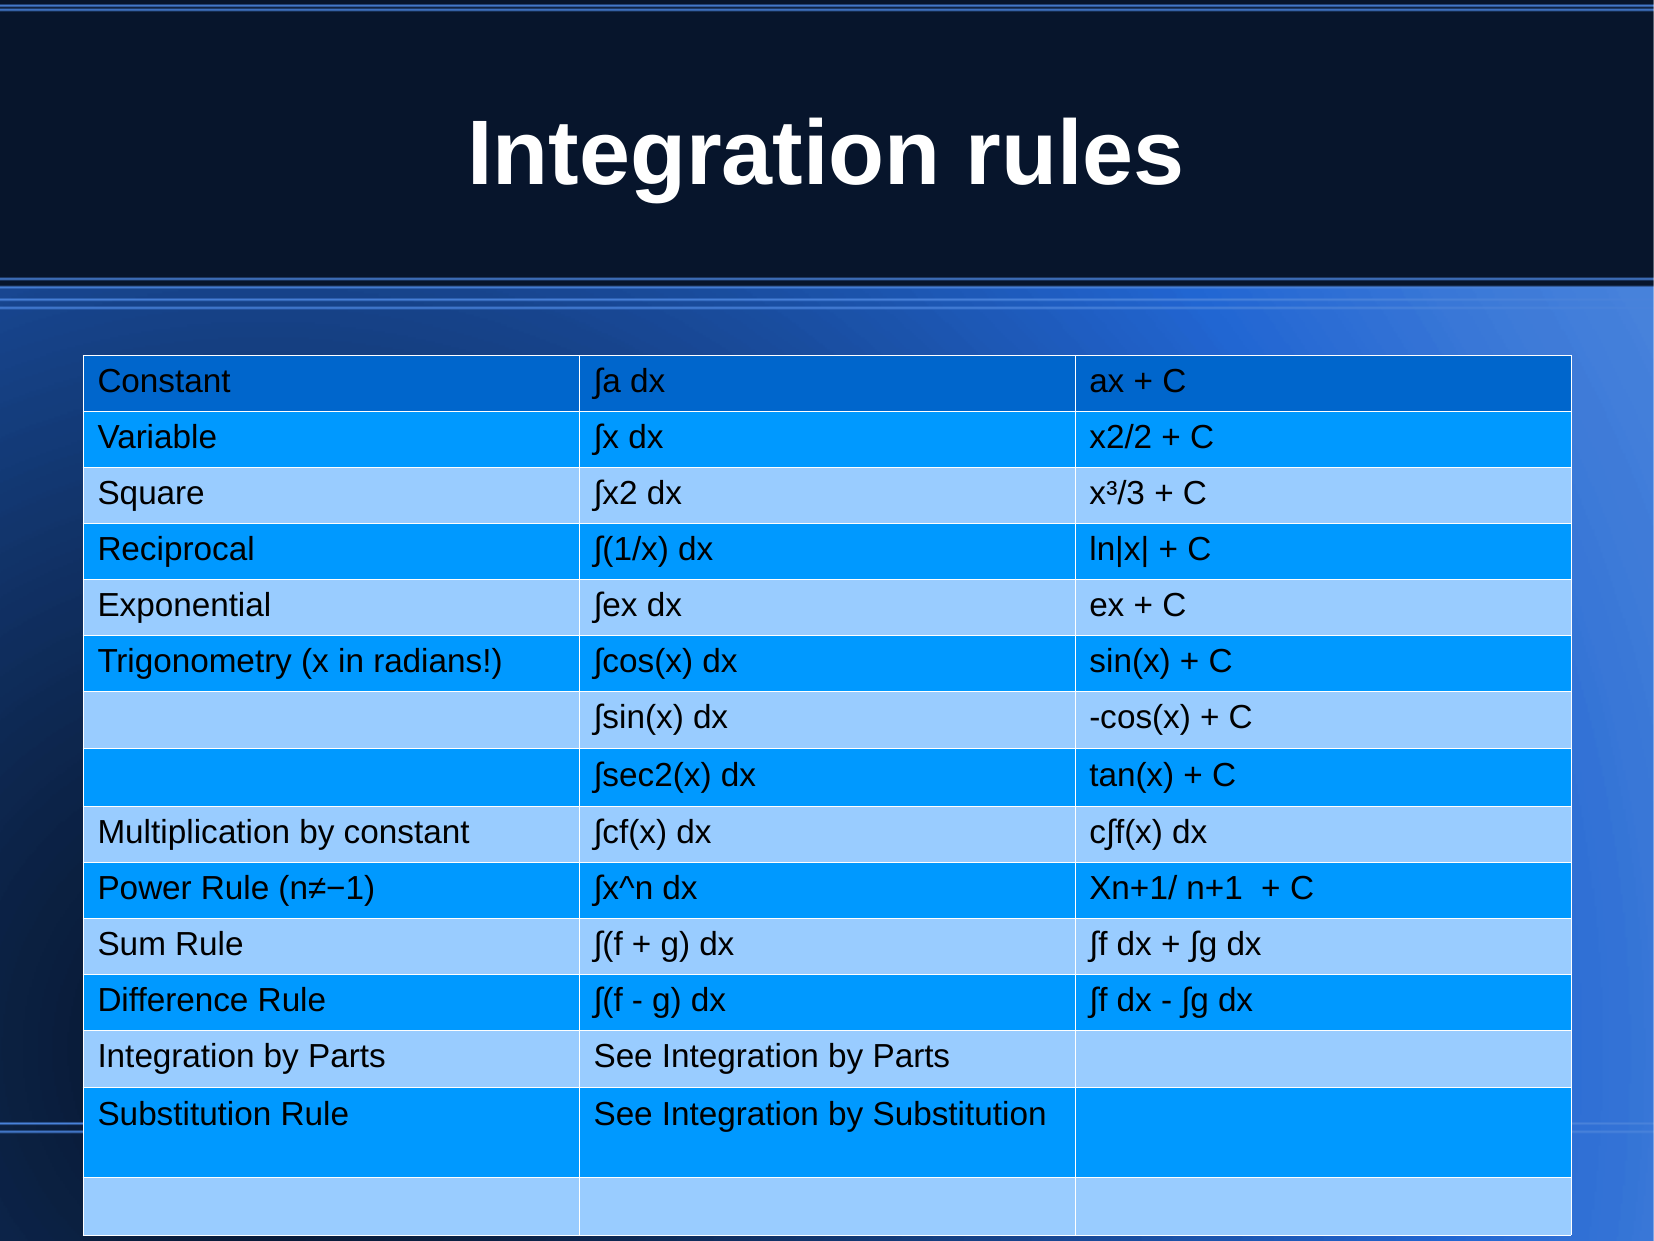

# Integration rules
| Constant | ∫a dx | ax + C |
| --- | --- | --- |
| Variable | ∫x dx | x2/2 + C |
| Square | ∫x2 dx | x³/3 + C |
| Reciprocal | ∫(1/x) dx | ln|x| + C |
| Exponential | ∫ex dx | ex + C |
| Trigonometry (x in radians!) | ∫cos(x) dx | sin(x) + C |
| | ∫sin(x) dx | -cos(x) + C |
| | ∫sec2(x) dx | tan(x) + C |
| Multiplication by constant | ∫cf(x) dx | c∫f(x) dx |
| Power Rule (n≠−1) | ∫x^n dx | Xn+1/ n+1 + C |
| Sum Rule | ∫(f + g) dx | ∫f dx + ∫g dx |
| Difference Rule | ∫(f - g) dx | ∫f dx - ∫g dx |
| Integration by Parts | See Integration by Parts | |
| Substitution Rule | See Integration by Substitution | |
| | | |